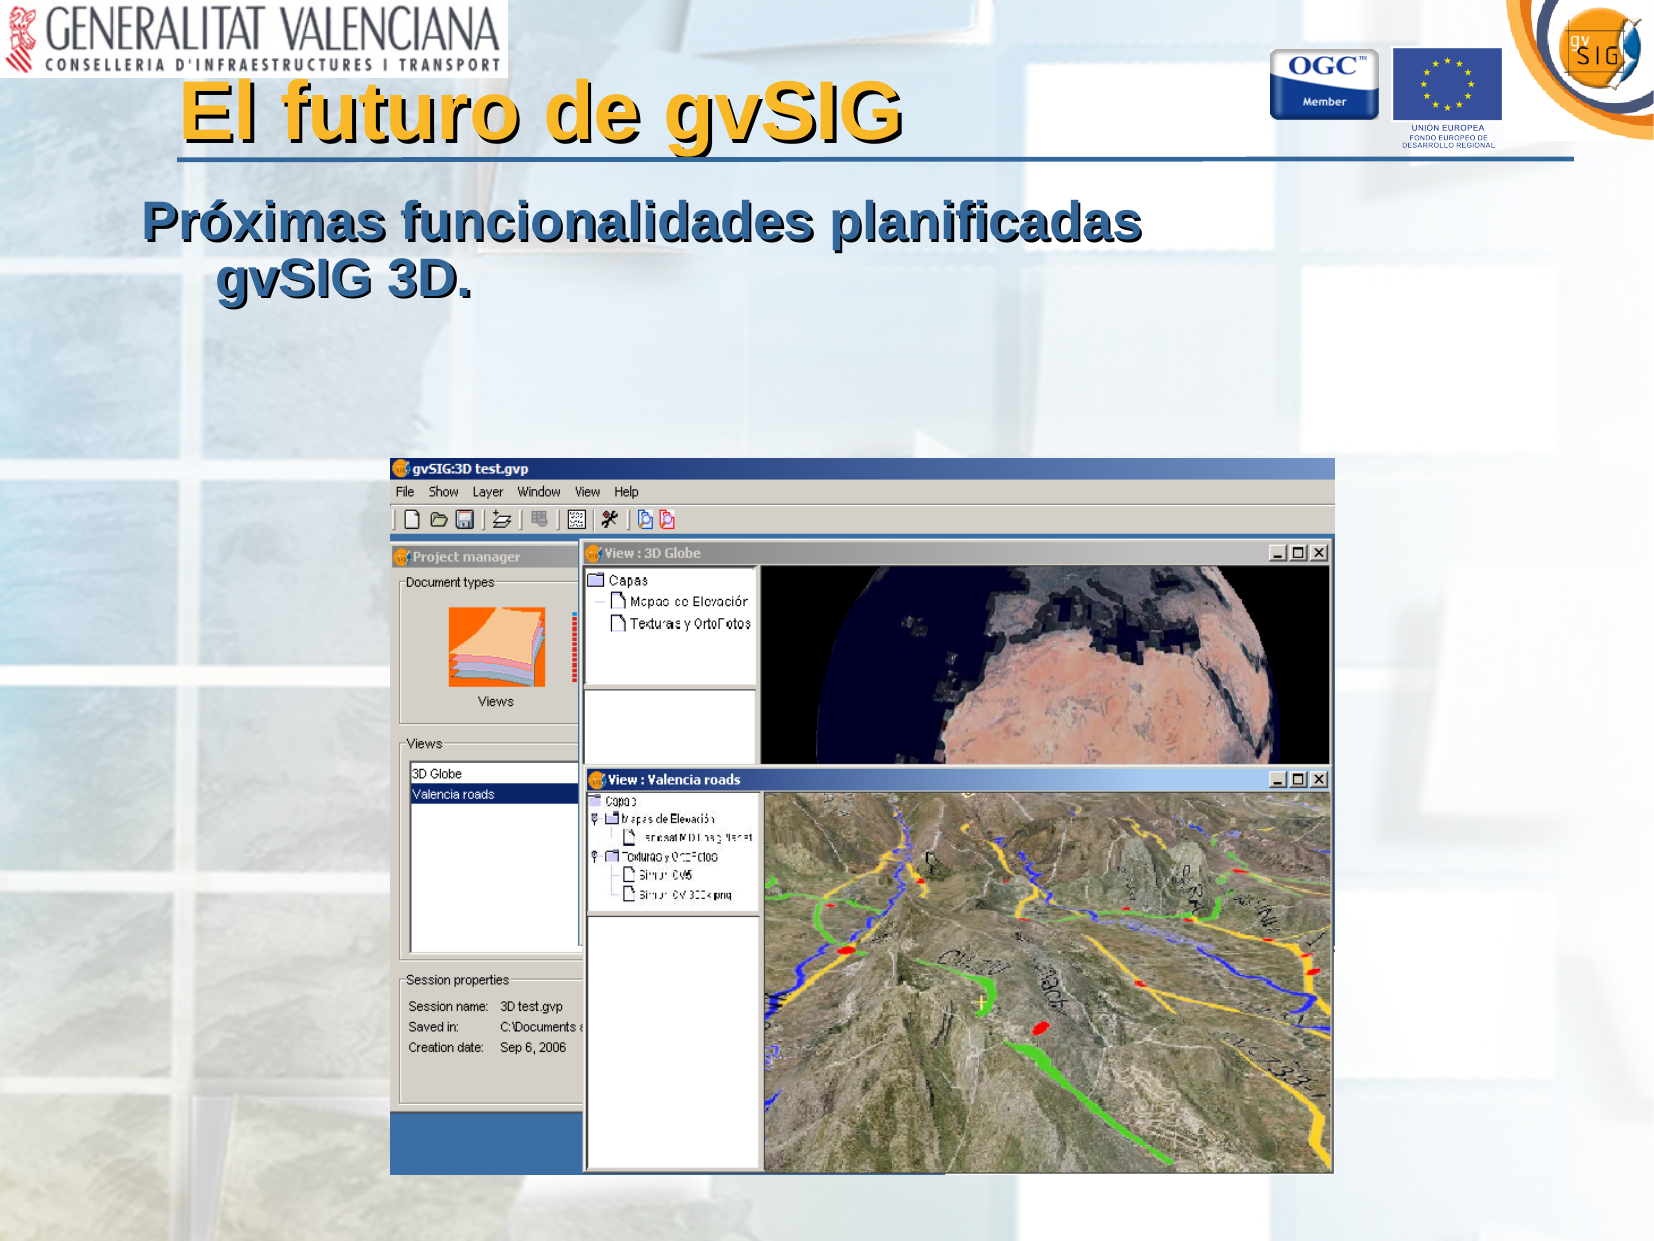

# El futuro de gvSIG
Próximas funcionalidades planificadas
	gvSIG 3D.